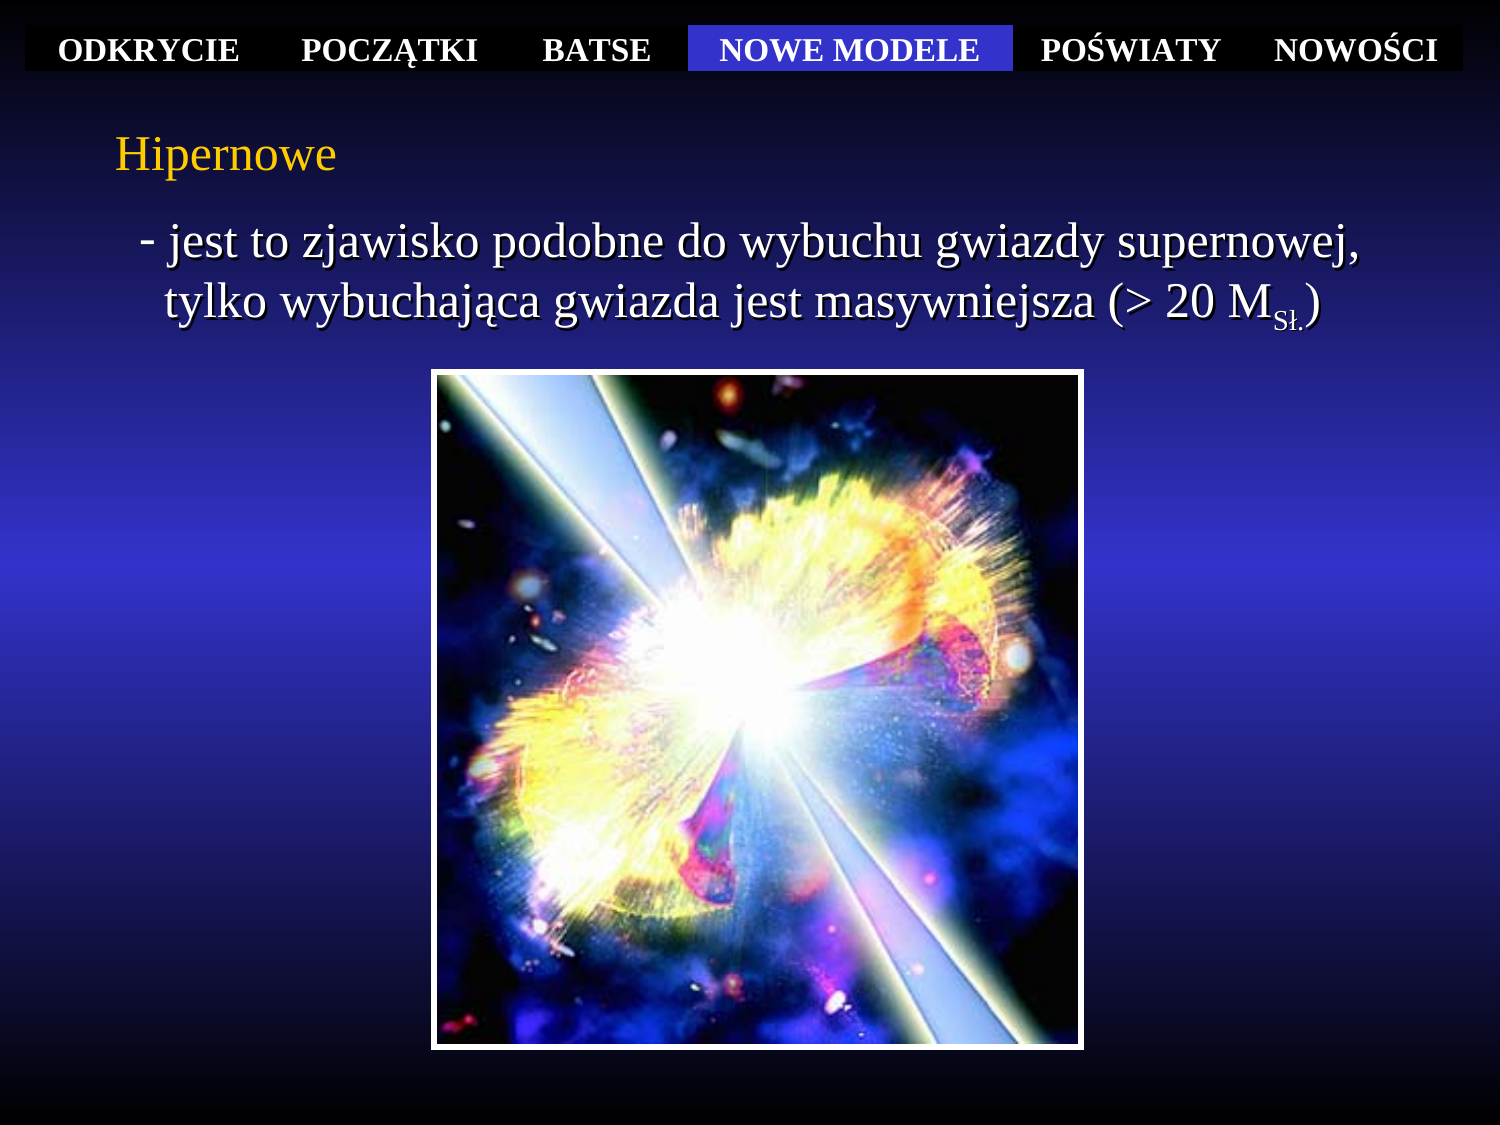

| ODKRYCIE | POCZĄTKI | BATSE | NOWE MODELE | POŚWIATY | NOWOŚCI |
| --- | --- | --- | --- | --- | --- |
Hipernowe
 jest to zjawisko podobne do wybuchu gwiazdy supernowej,
 tylko wybuchająca gwiazda jest masywniejsza (> 20 MSł.)